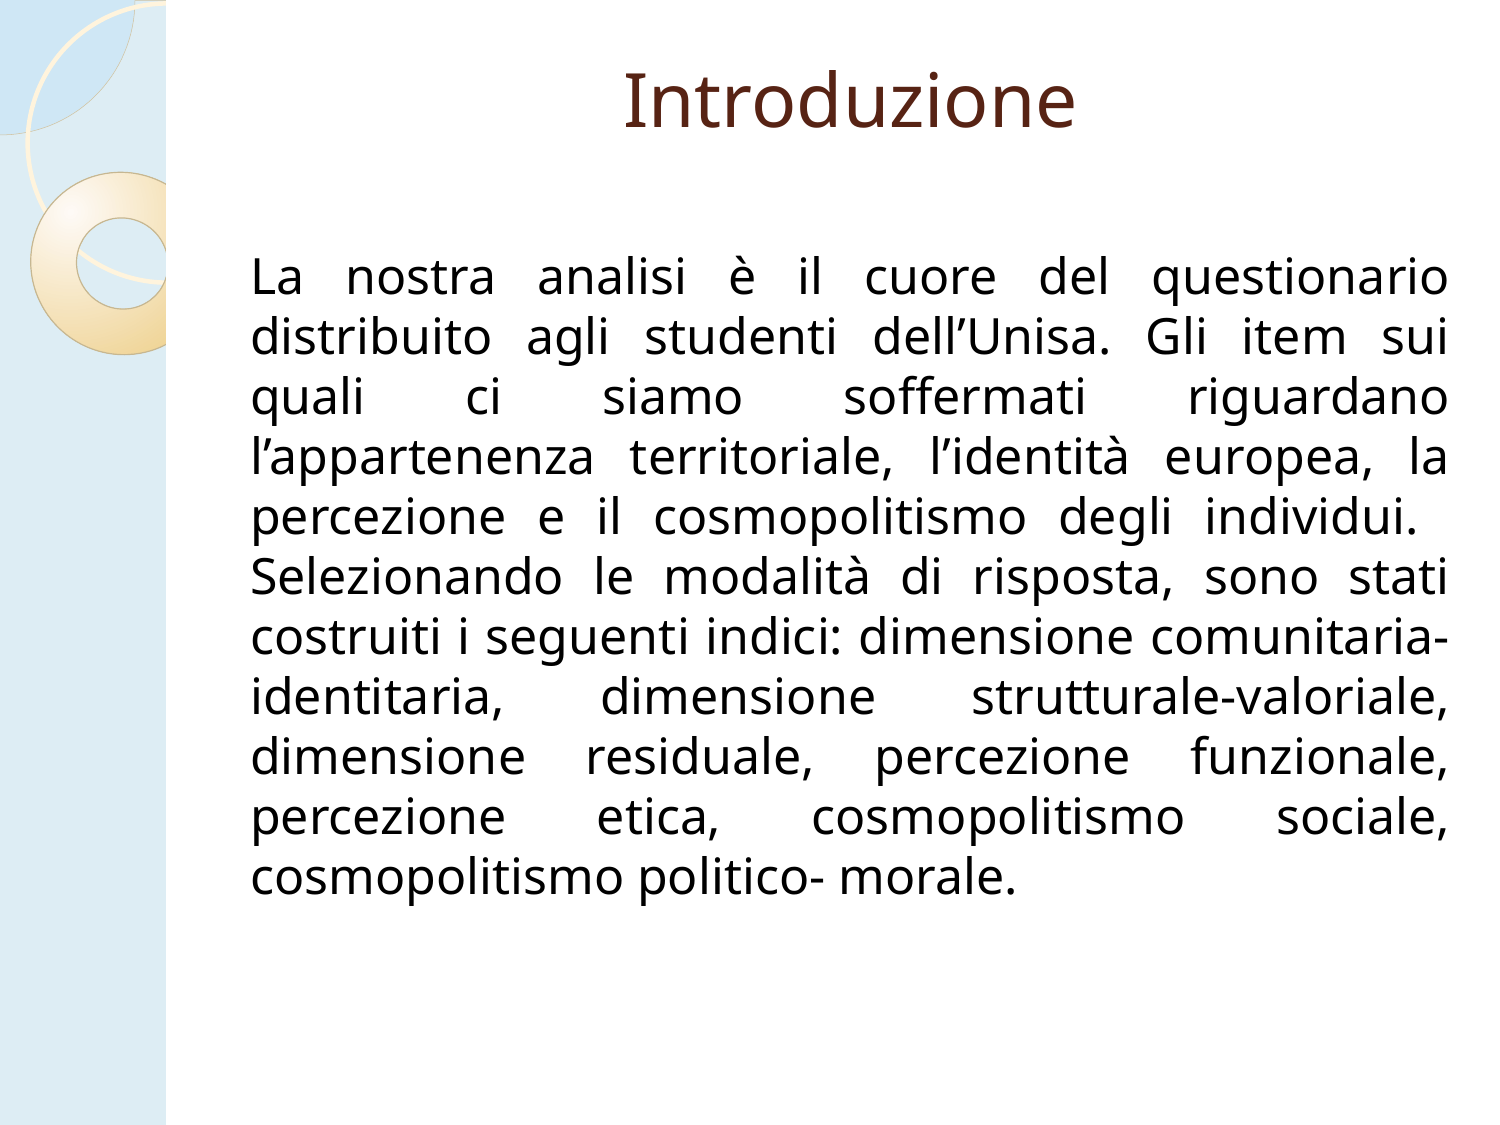

# Introduzione
La nostra analisi è il cuore del questionario distribuito agli studenti dell’Unisa. Gli item sui quali ci siamo soffermati riguardano l’appartenenza territoriale, l’identità europea, la percezione e il cosmopolitismo degli individui. Selezionando le modalità di risposta, sono stati costruiti i seguenti indici: dimensione comunitaria-identitaria, dimensione strutturale-valoriale, dimensione residuale, percezione funzionale, percezione etica, cosmopolitismo sociale, cosmopolitismo politico- morale.